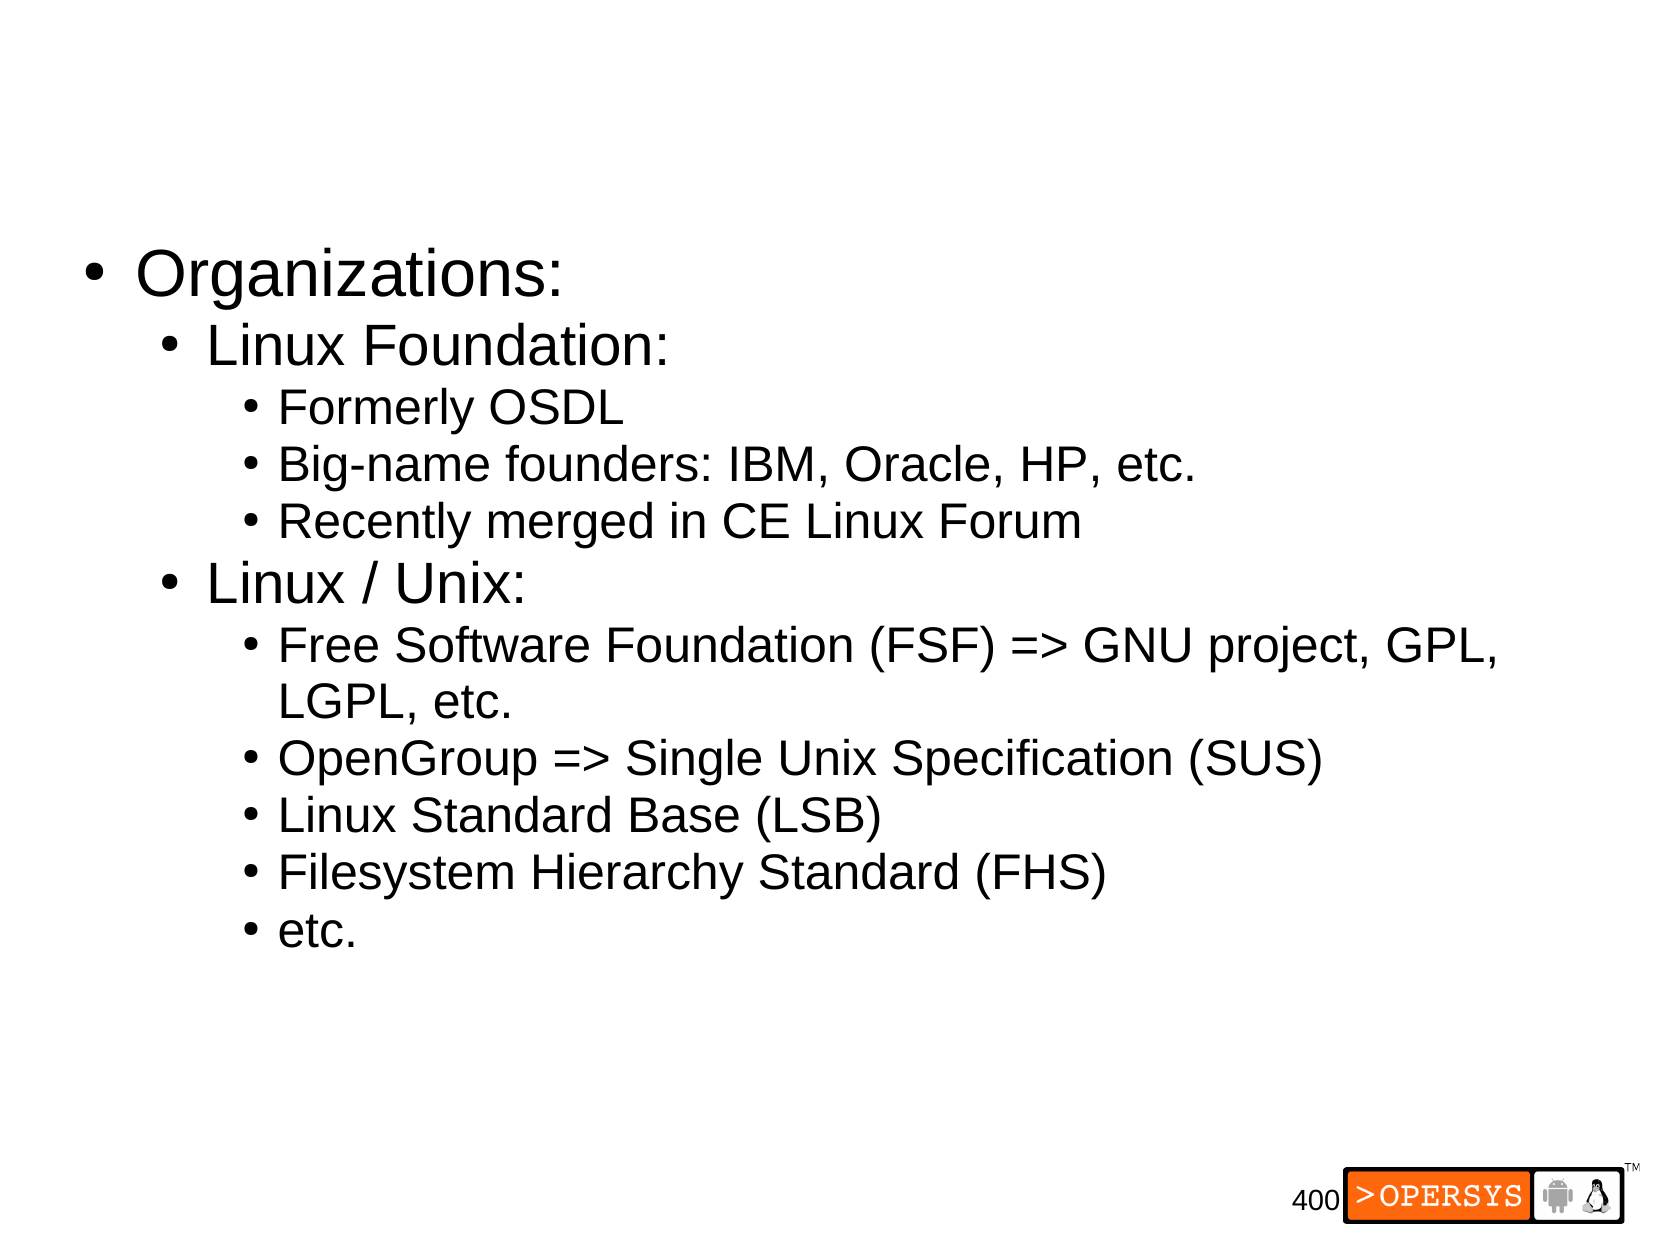

# Organizations:
Linux Foundation:
Formerly OSDL
Big-name founders: IBM, Oracle, HP, etc.
Recently merged in CE Linux Forum
Linux / Unix:
Free Software Foundation (FSF) => GNU project, GPL, LGPL, etc.
OpenGroup => Single Unix Specification (SUS)
Linux Standard Base (LSB)
Filesystem Hierarchy Standard (FHS)
etc.